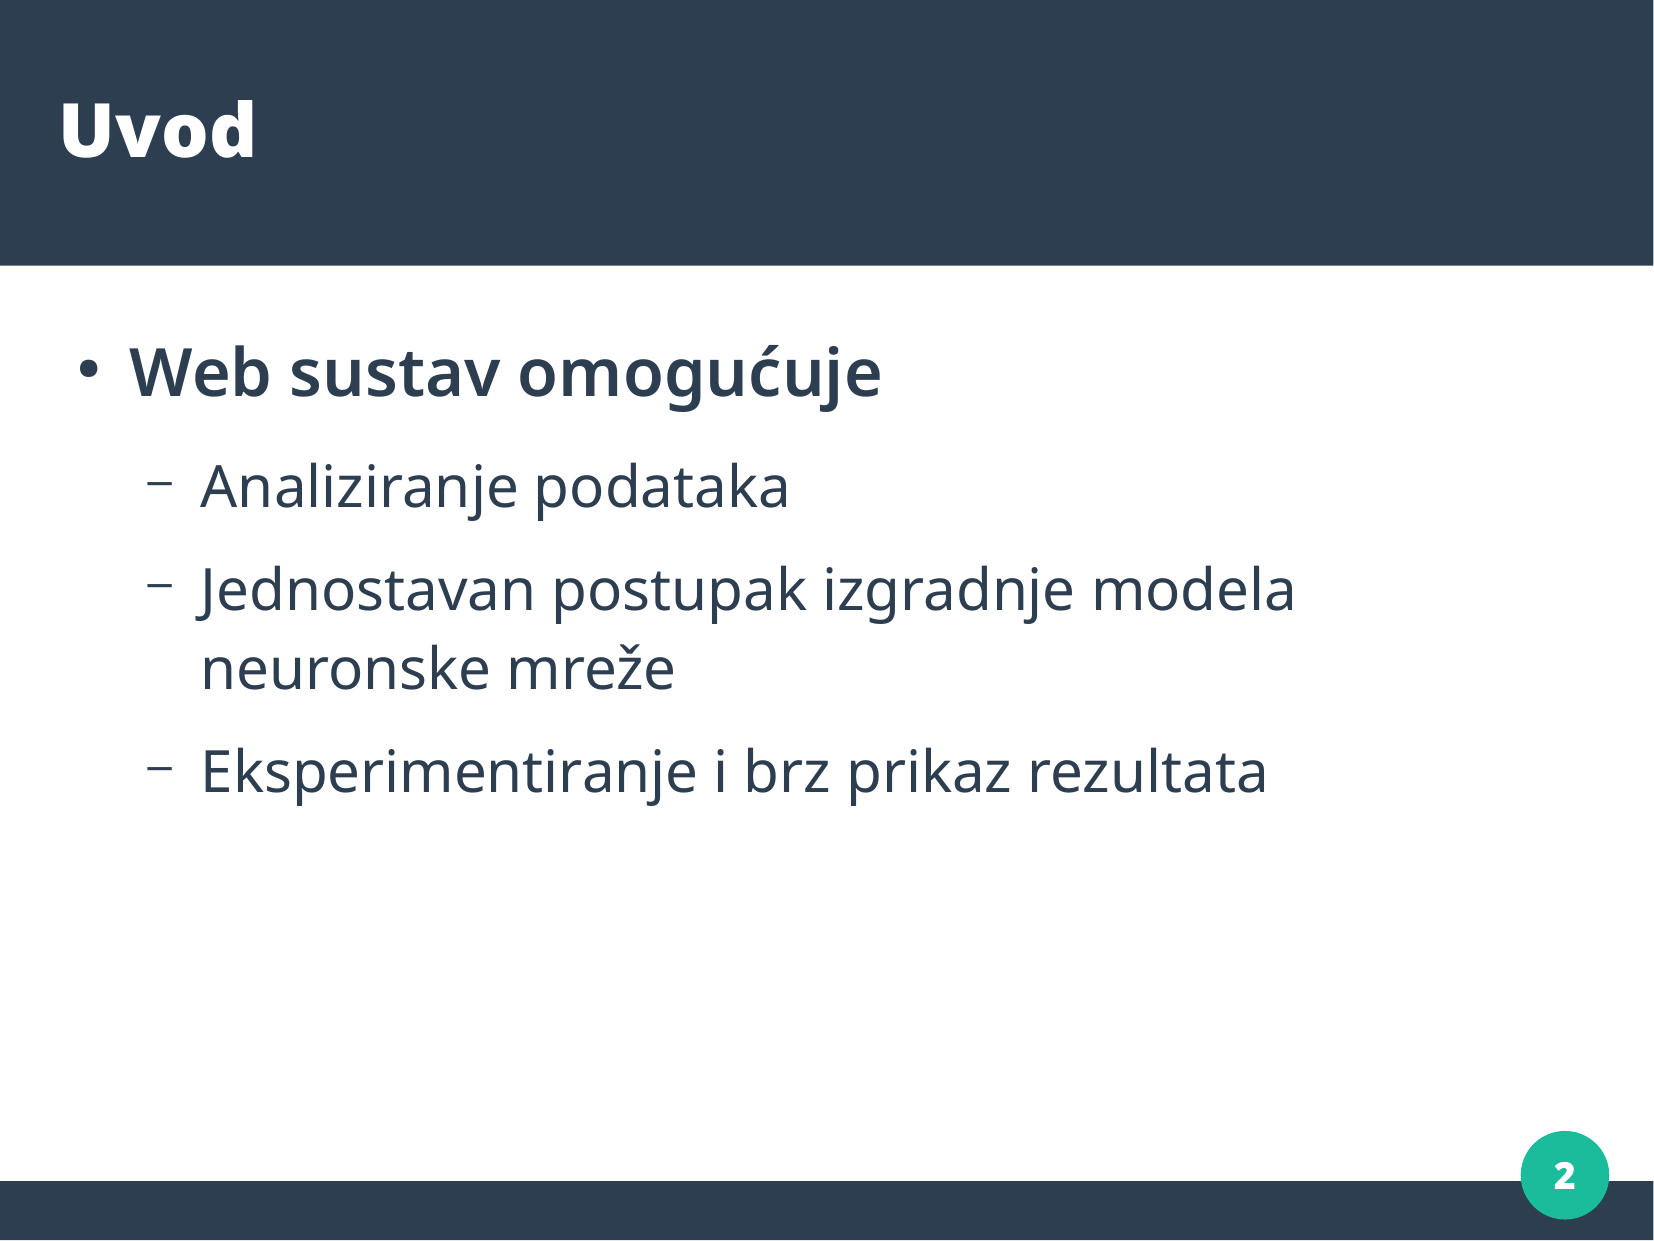

# Uvod
Web sustav omogućuje
Analiziranje podataka
Jednostavan postupak izgradnje modela neuronske mreže
Eksperimentiranje i brz prikaz rezultata
2